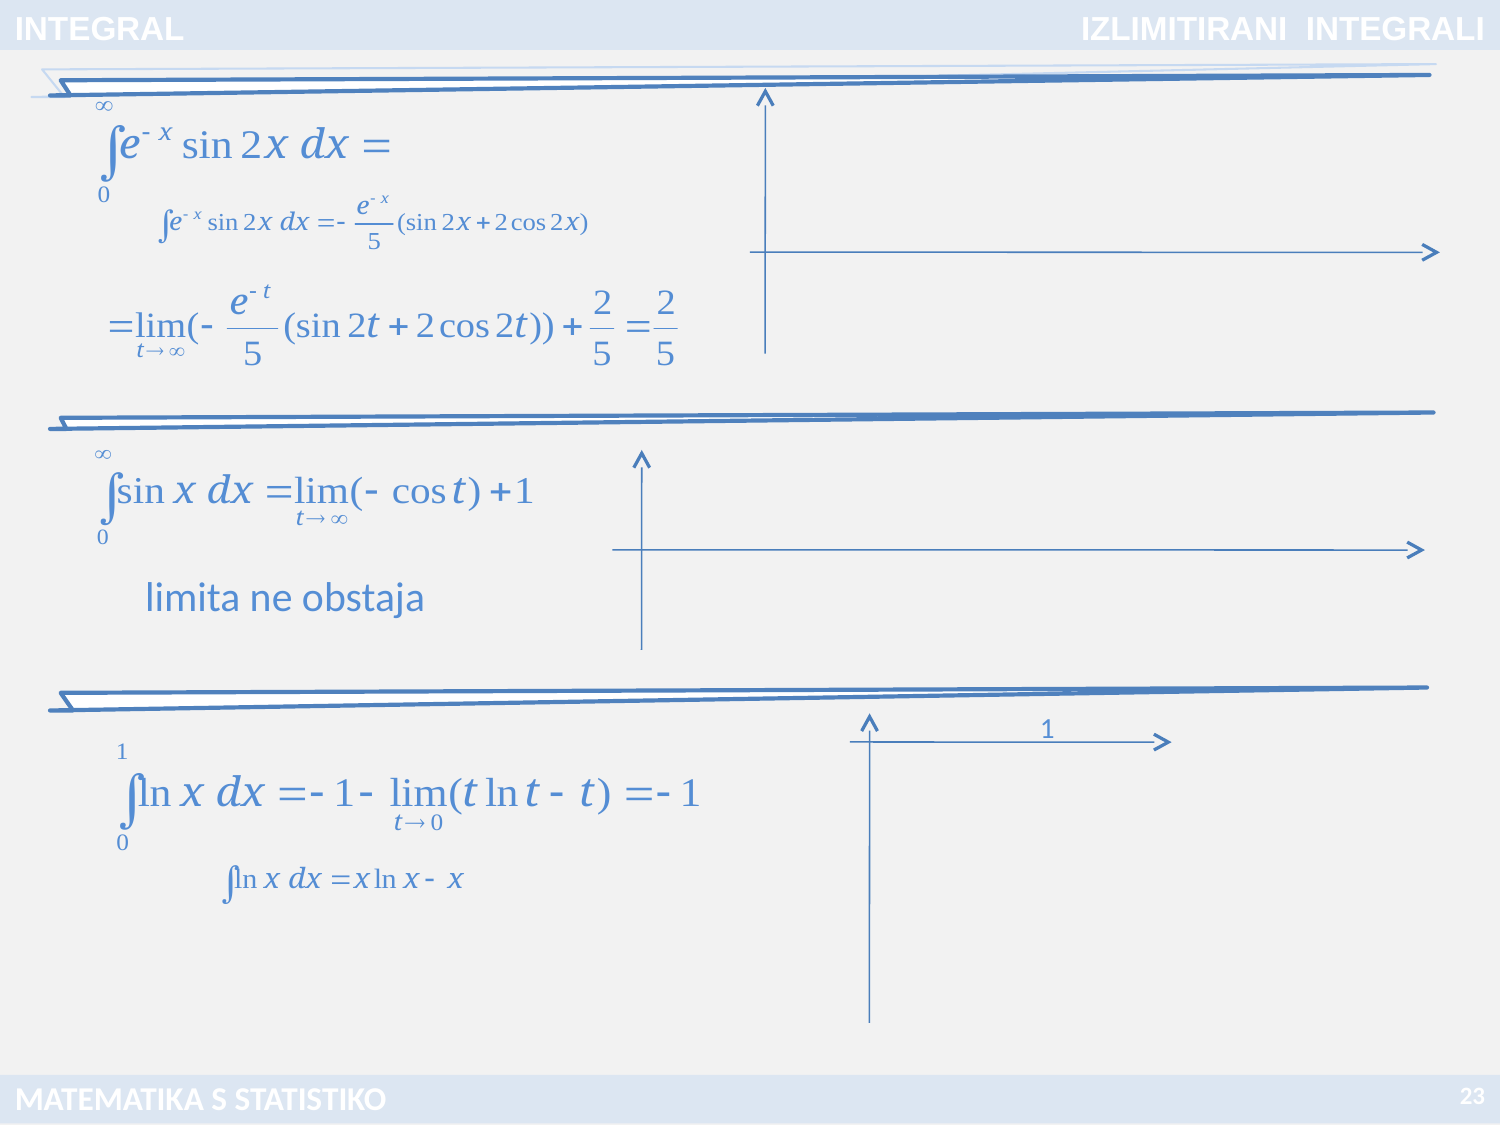

INTEGRAL
IZLIMITIRANI INTEGRALI
limita ne obstaja
1
MATEMATIKA S STATISTIKO